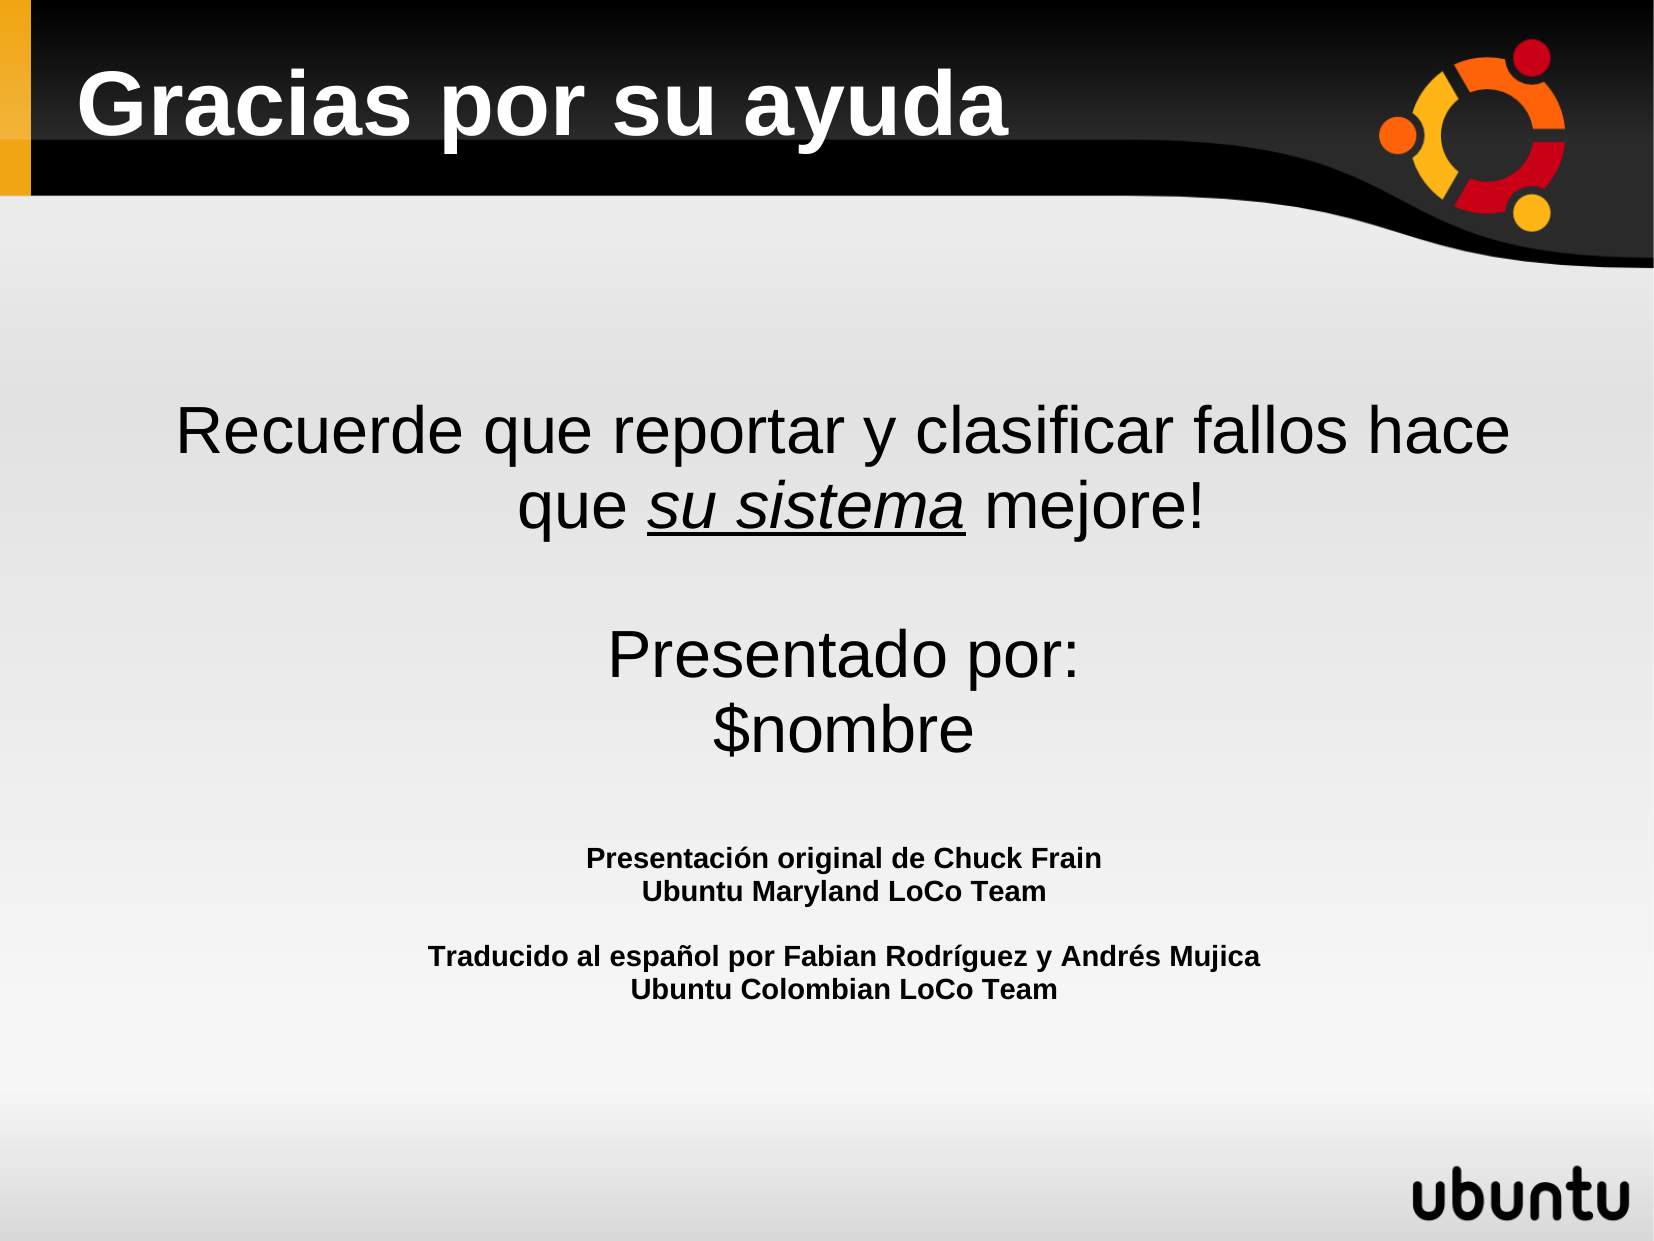

# Gracias por su ayuda
Recuerde que reportar y clasificar fallos hace que su sistema mejore!
Presentado por:
$nombre
Presentación original de Chuck Frain
Ubuntu Maryland LoCo Team
Traducido al español por Fabian Rodríguez y Andrés Mujica
Ubuntu Colombian LoCo Team